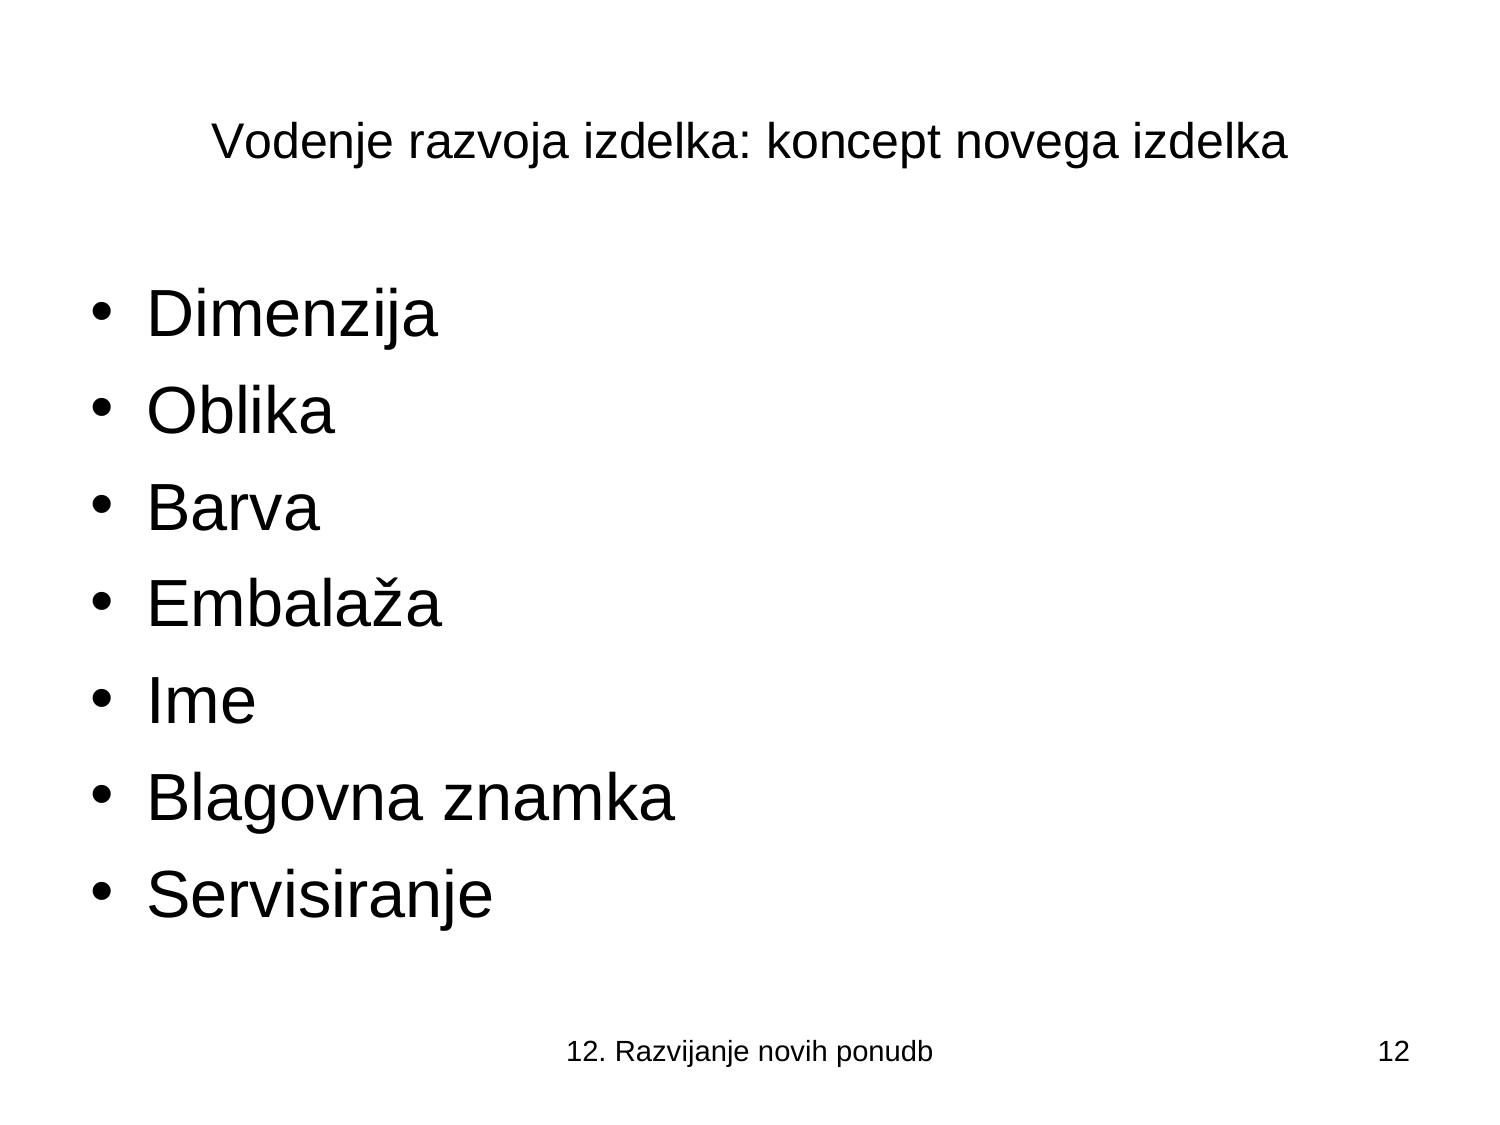

# Vodenje razvoja izdelka: koncept novega izdelka
Dimenzija
Oblika
Barva
Embalaža
Ime
Blagovna znamka
Servisiranje
12. Razvijanje novih ponudb